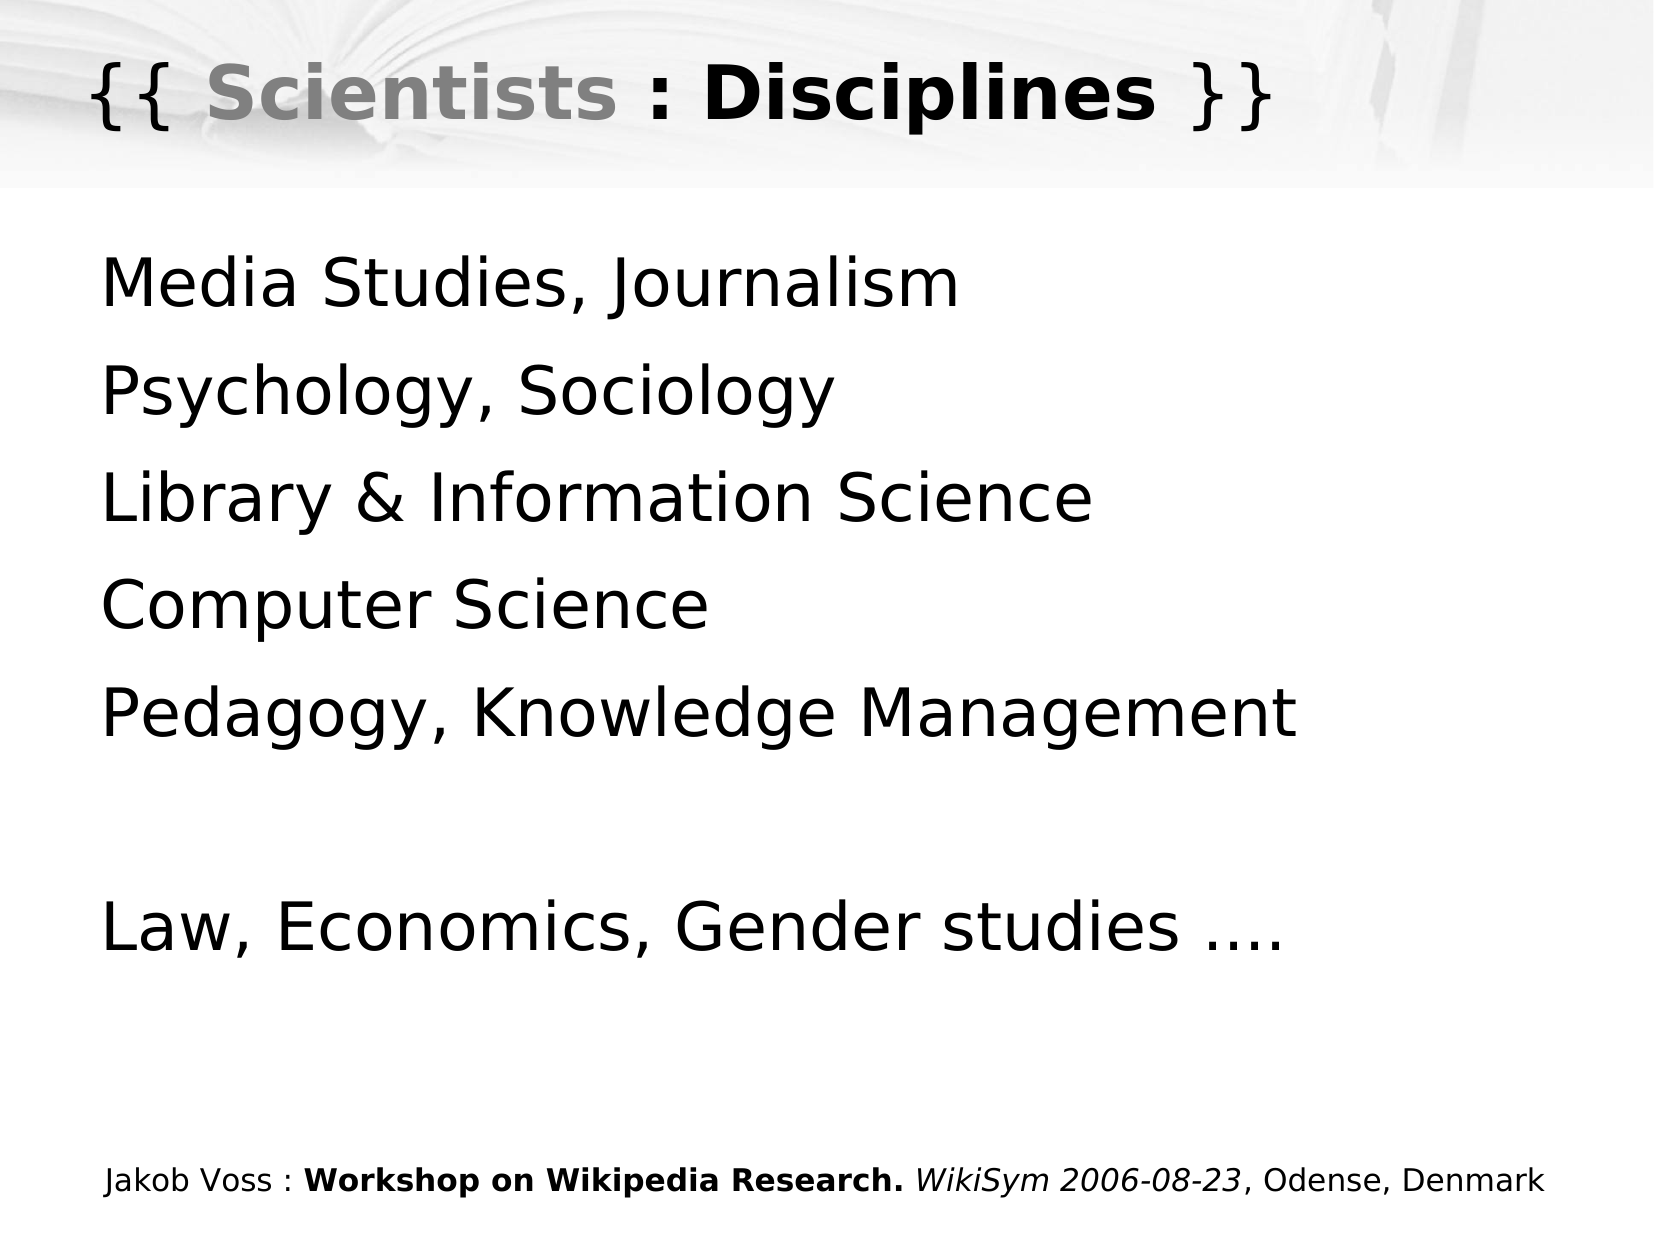

# {{ Scientists : Disciplines }}
Media Studies, Journalism
Psychology, Sociology
Library & Information Science
Computer Science
Pedagogy, Knowledge Management
Law, Economics, Gender studies ....